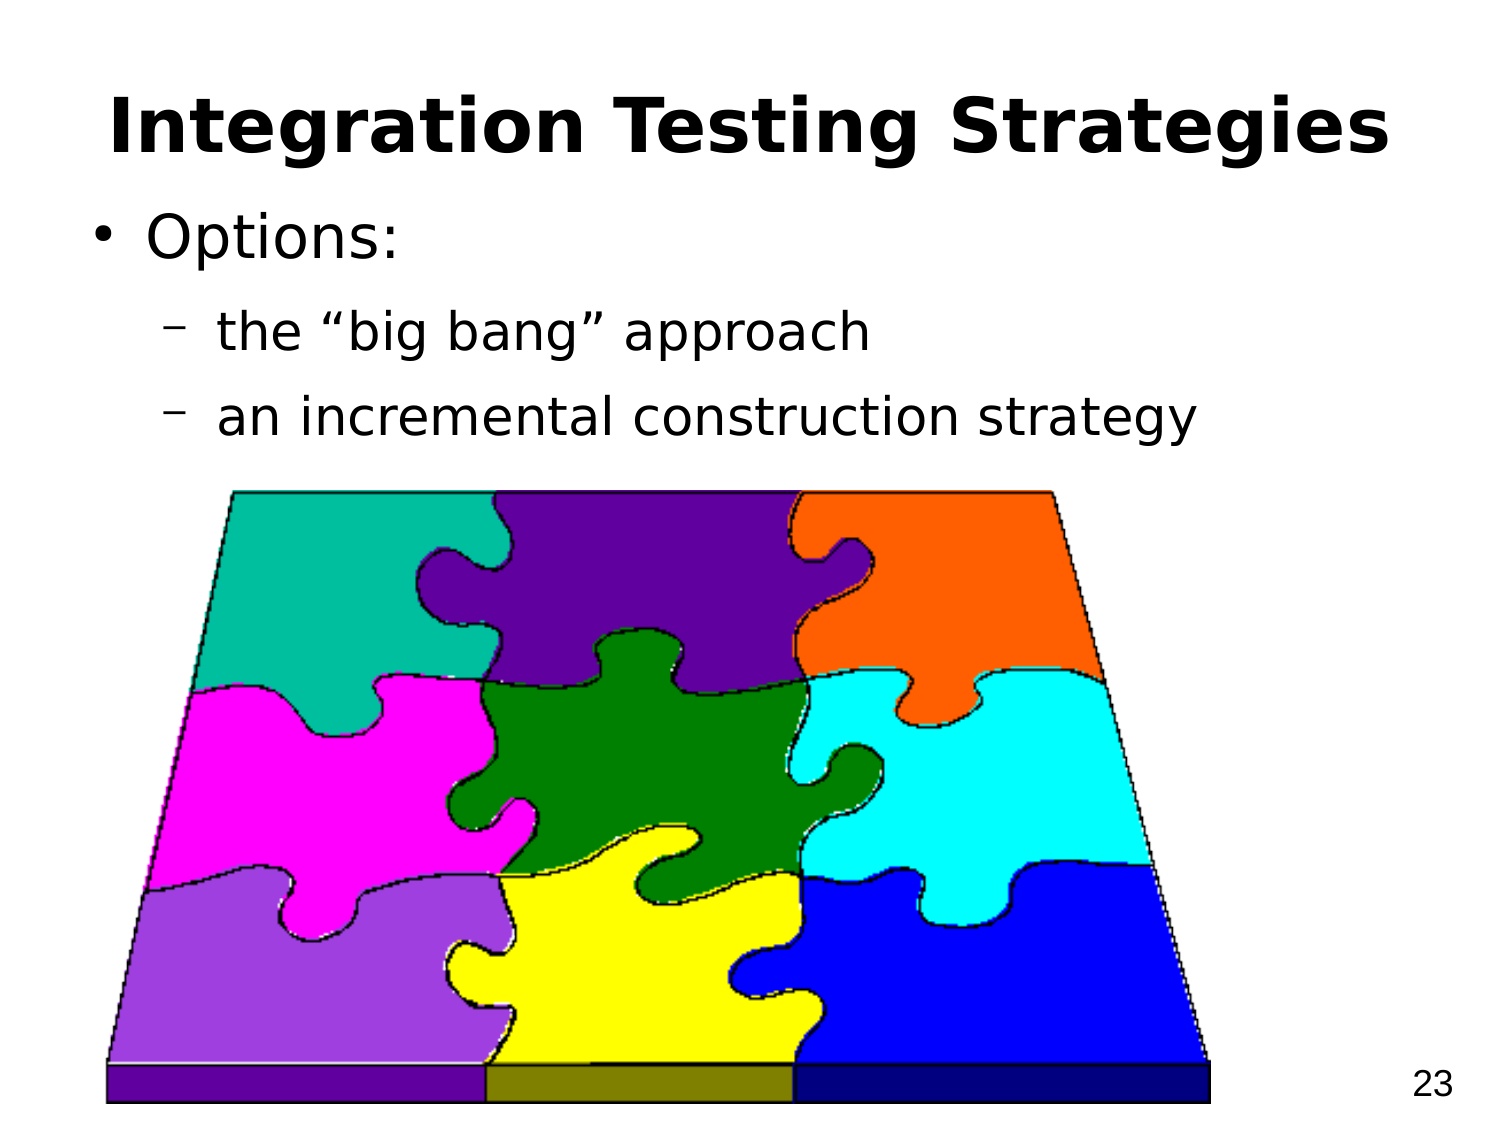

# Integration Testing Strategies
Options:
the “big bang” approach
an incremental construction strategy